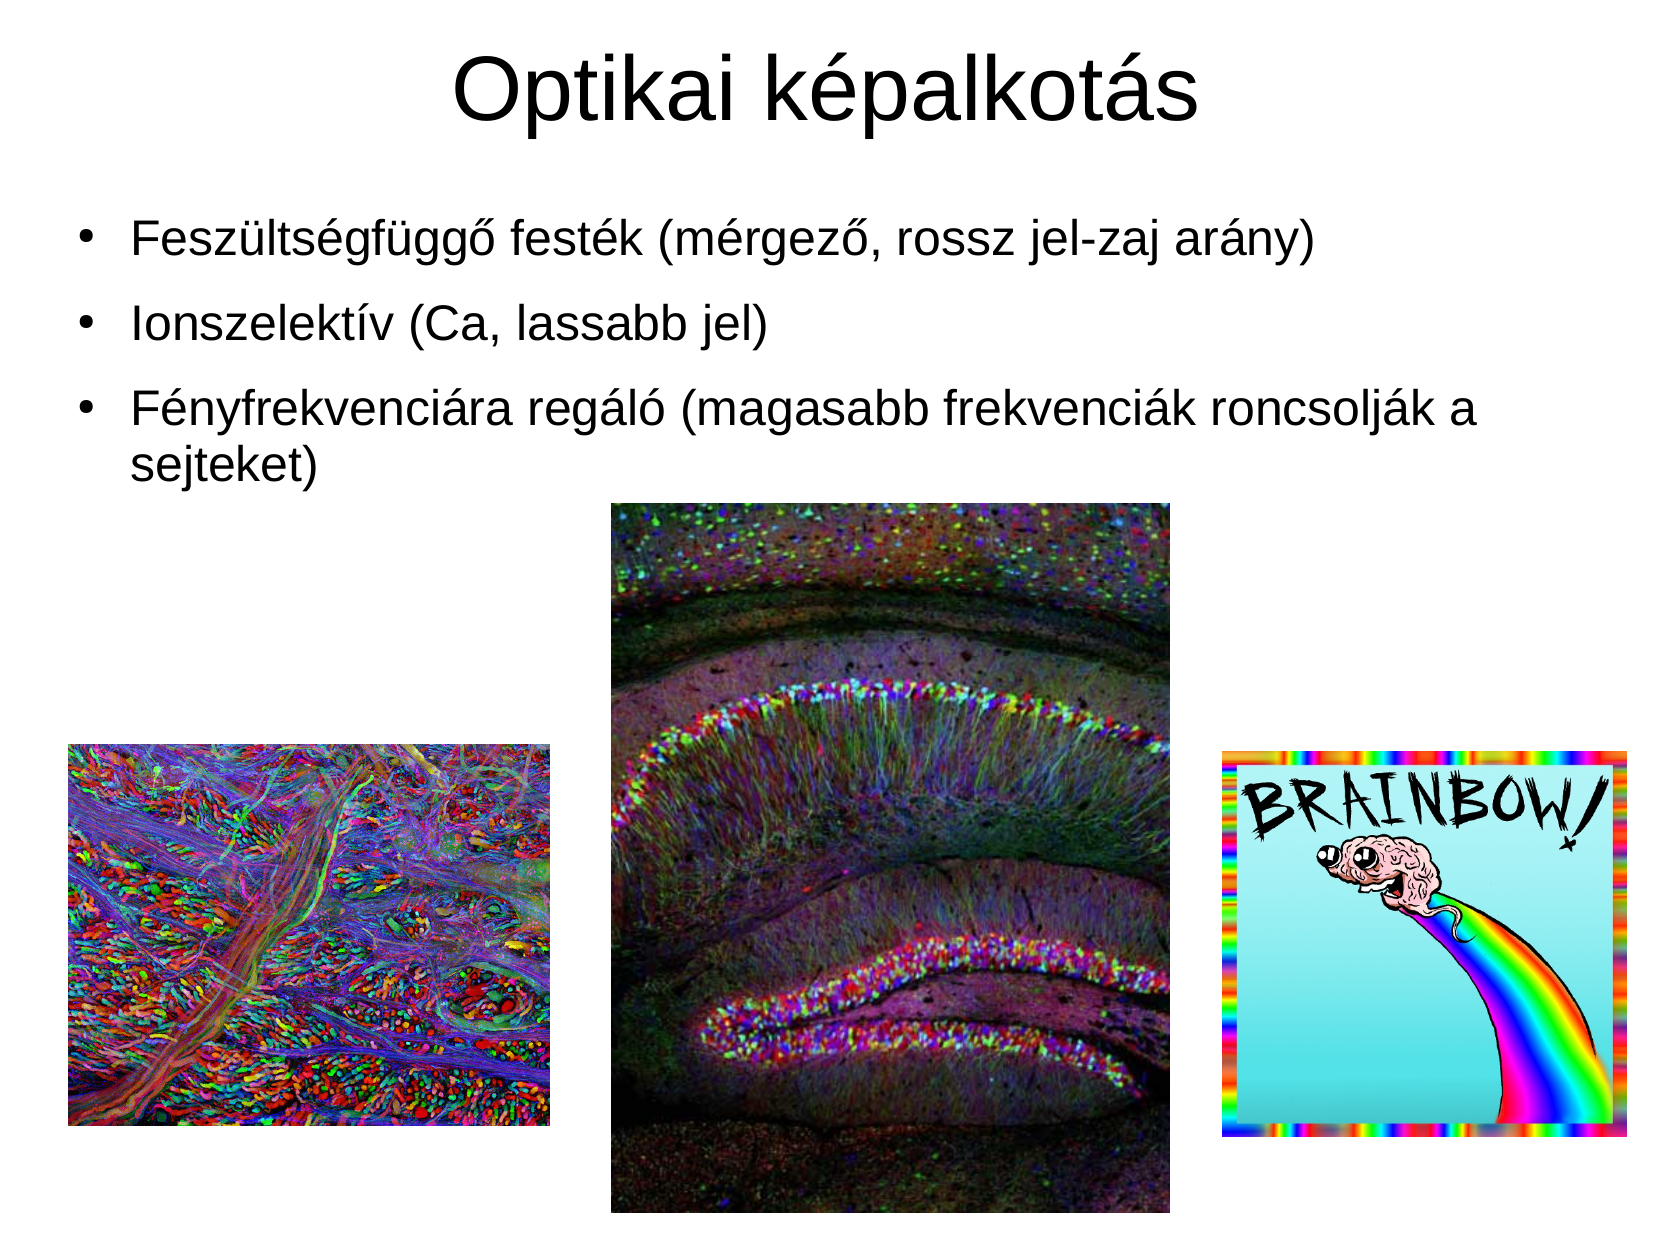

# Optikai képalkotás
Feszültségfüggő festék (mérgező, rossz jel-zaj arány)
Ionszelektív (Ca, lassabb jel)
Fényfrekvenciára regáló (magasabb frekvenciák roncsolják a sejteket)